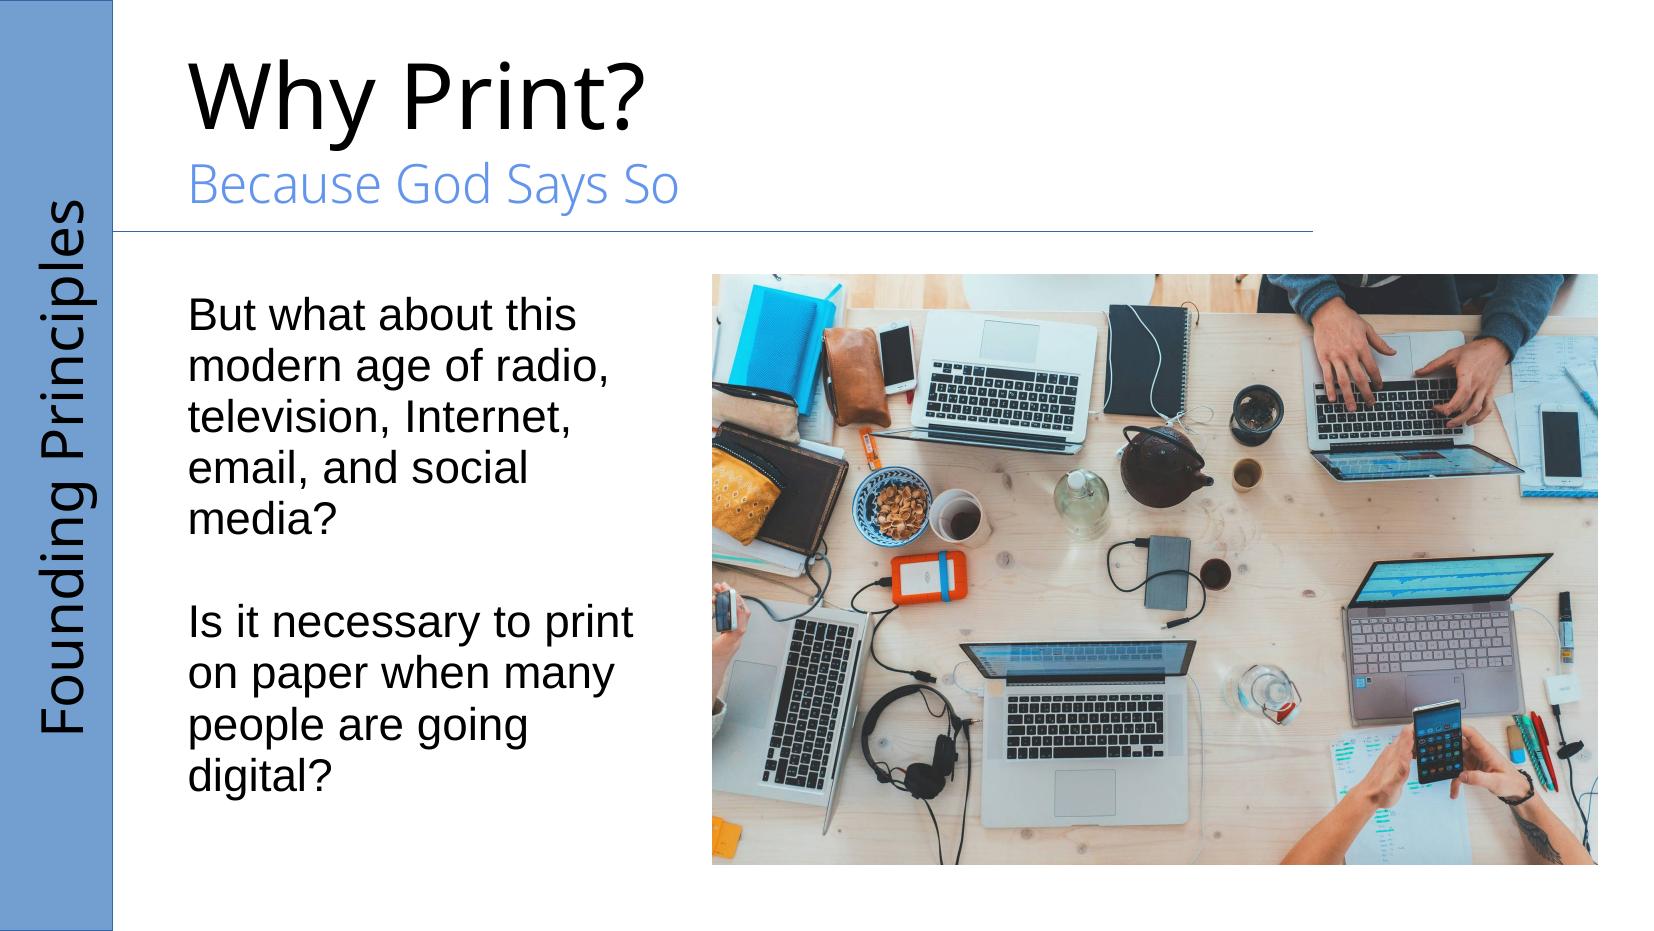

# Why Print?
Because God Says So
But what about this modern age of radio, television, Internet, email, and social media?
Is it necessary to print on paper when many people are going digital?
Founding Principles